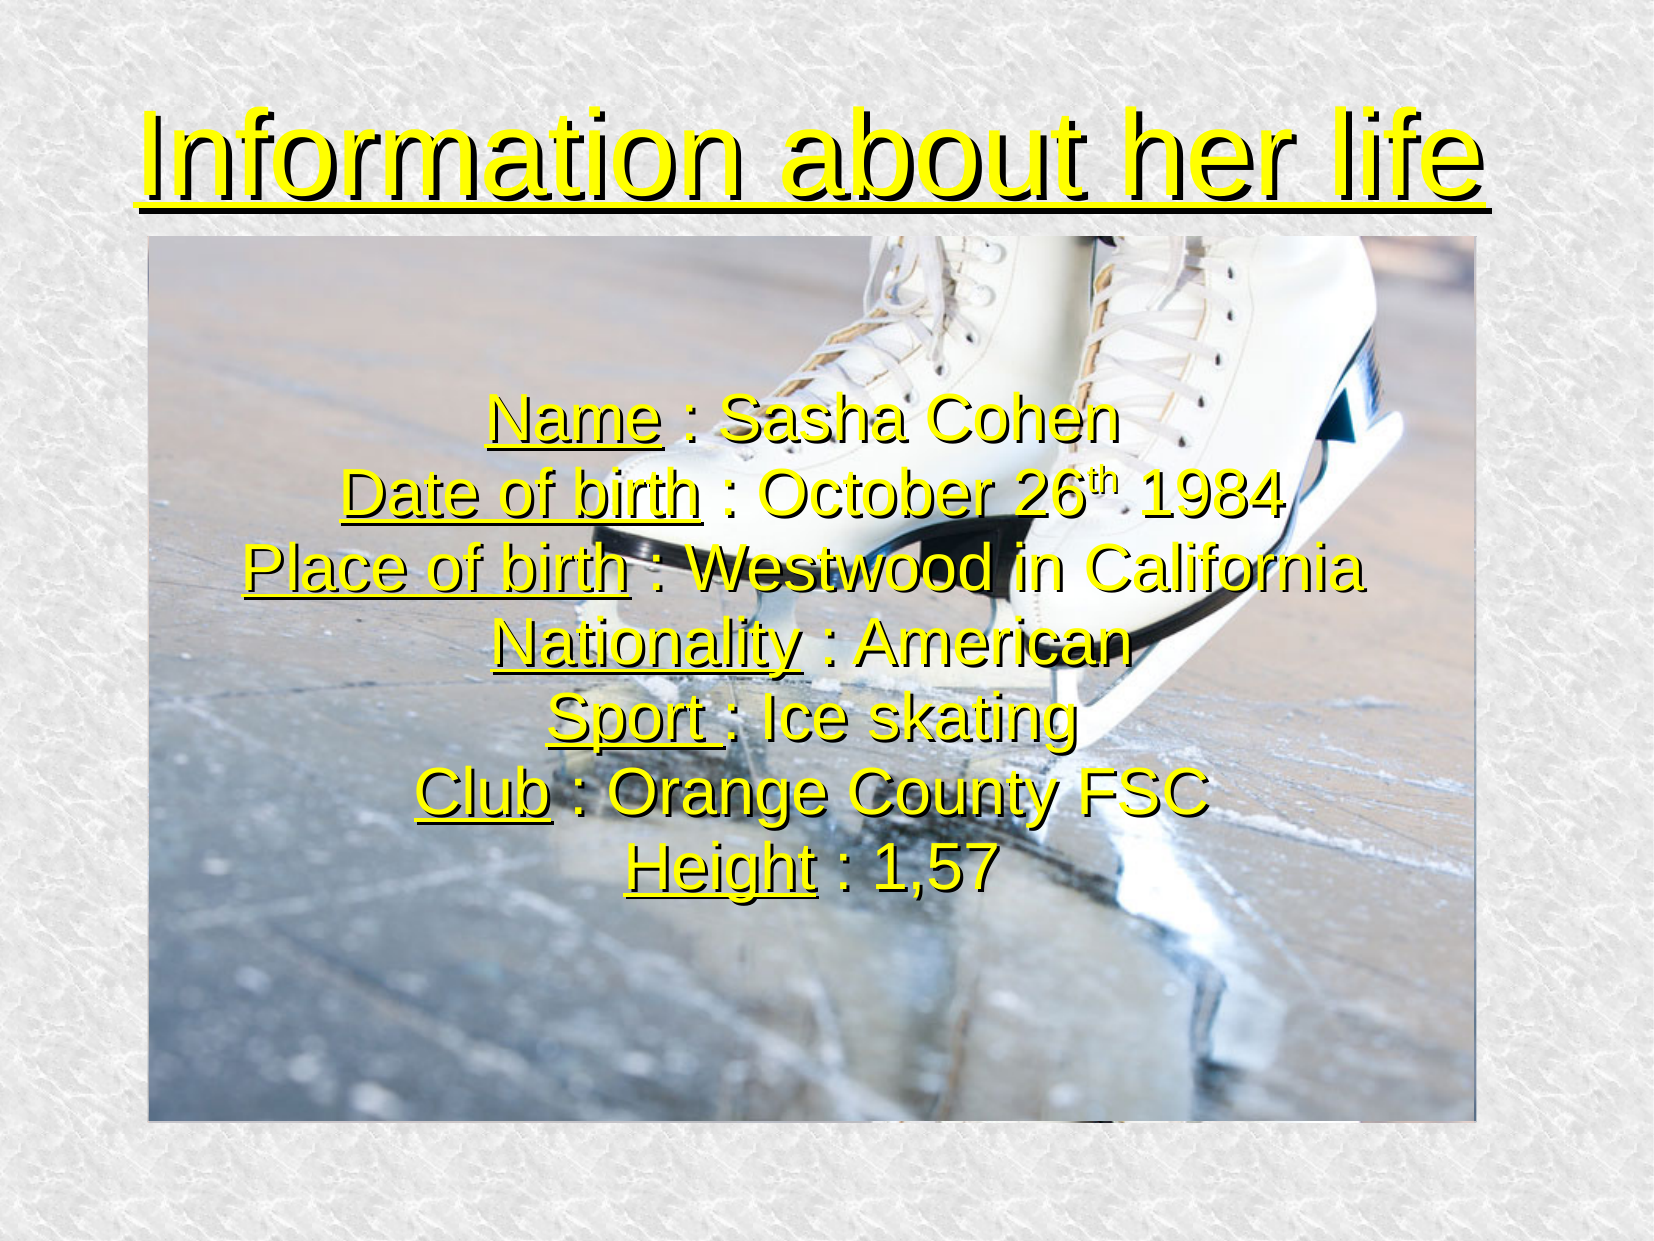

# Information about her life
Name : Sasha Cohen
Date of birth : October 26th 1984
Place of birth : Westwood in California
Nationality : American
 Sport : Ice skating
Club : Orange County FSC
Height : 1,57